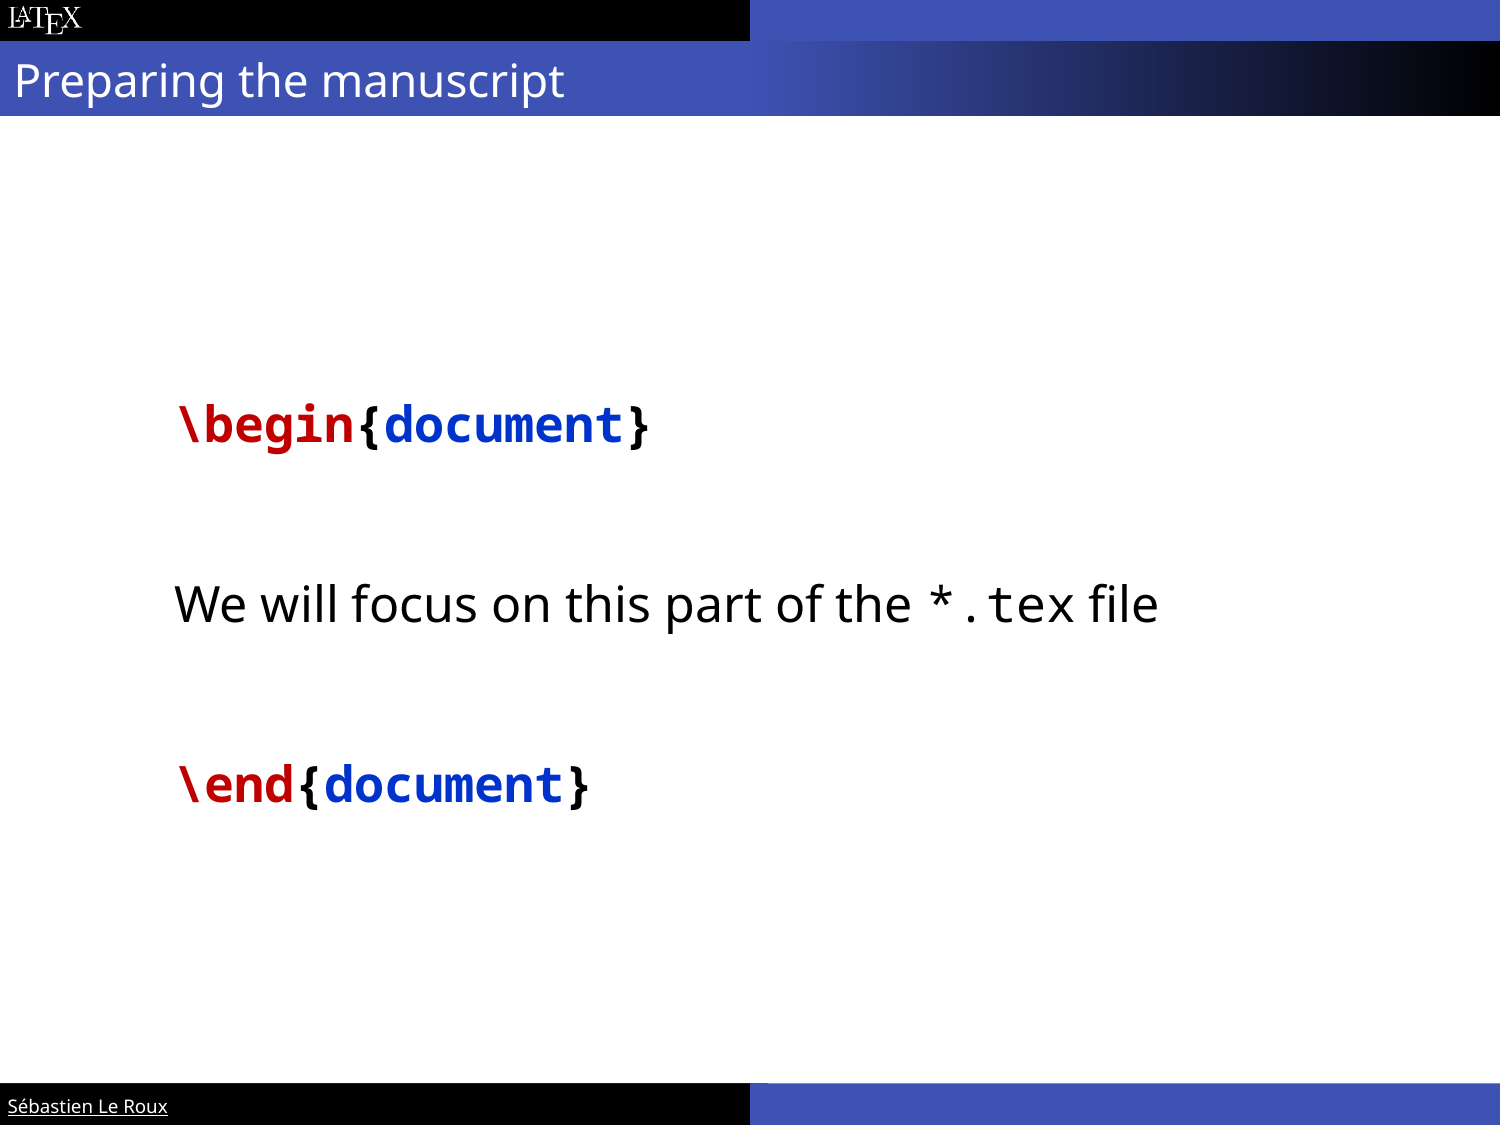

# Preparing the manuscript
\begin{document}
We will focus on this part of the *.tex file
\end{document}